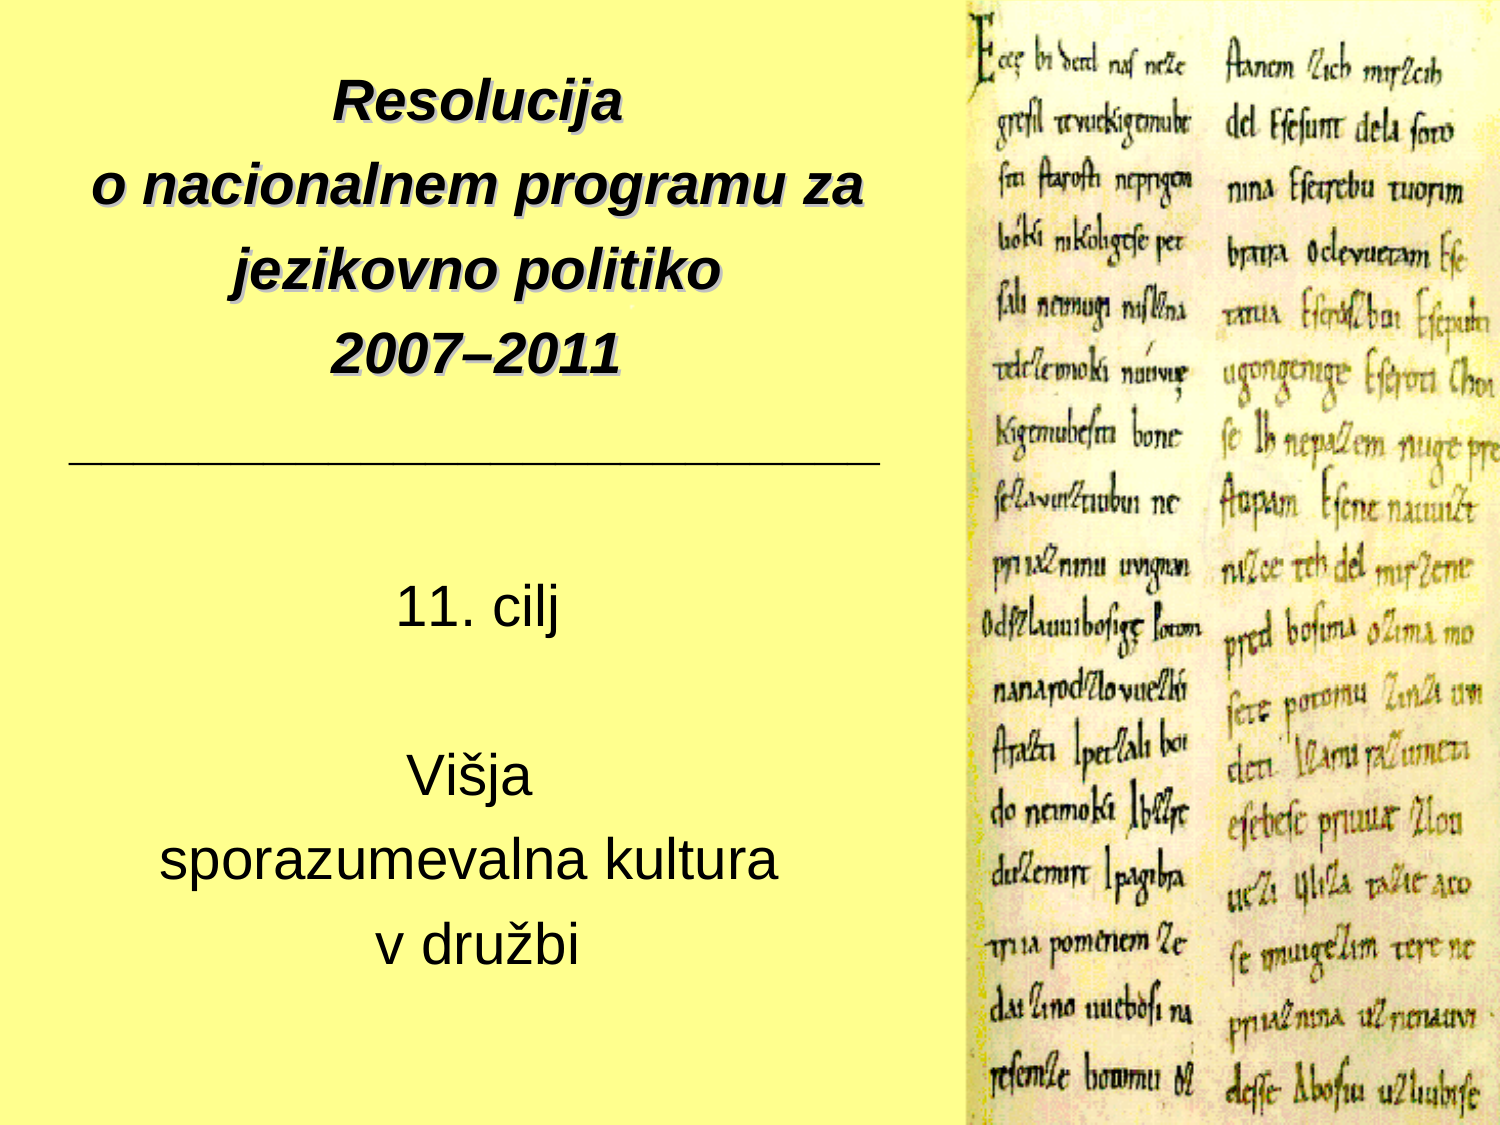

# Resolucija
o nacionalnem programu za
jezikovno politiko
2007–2011
_________________________
11. cilj
Višja
sporazumevalna kultura
v družbi